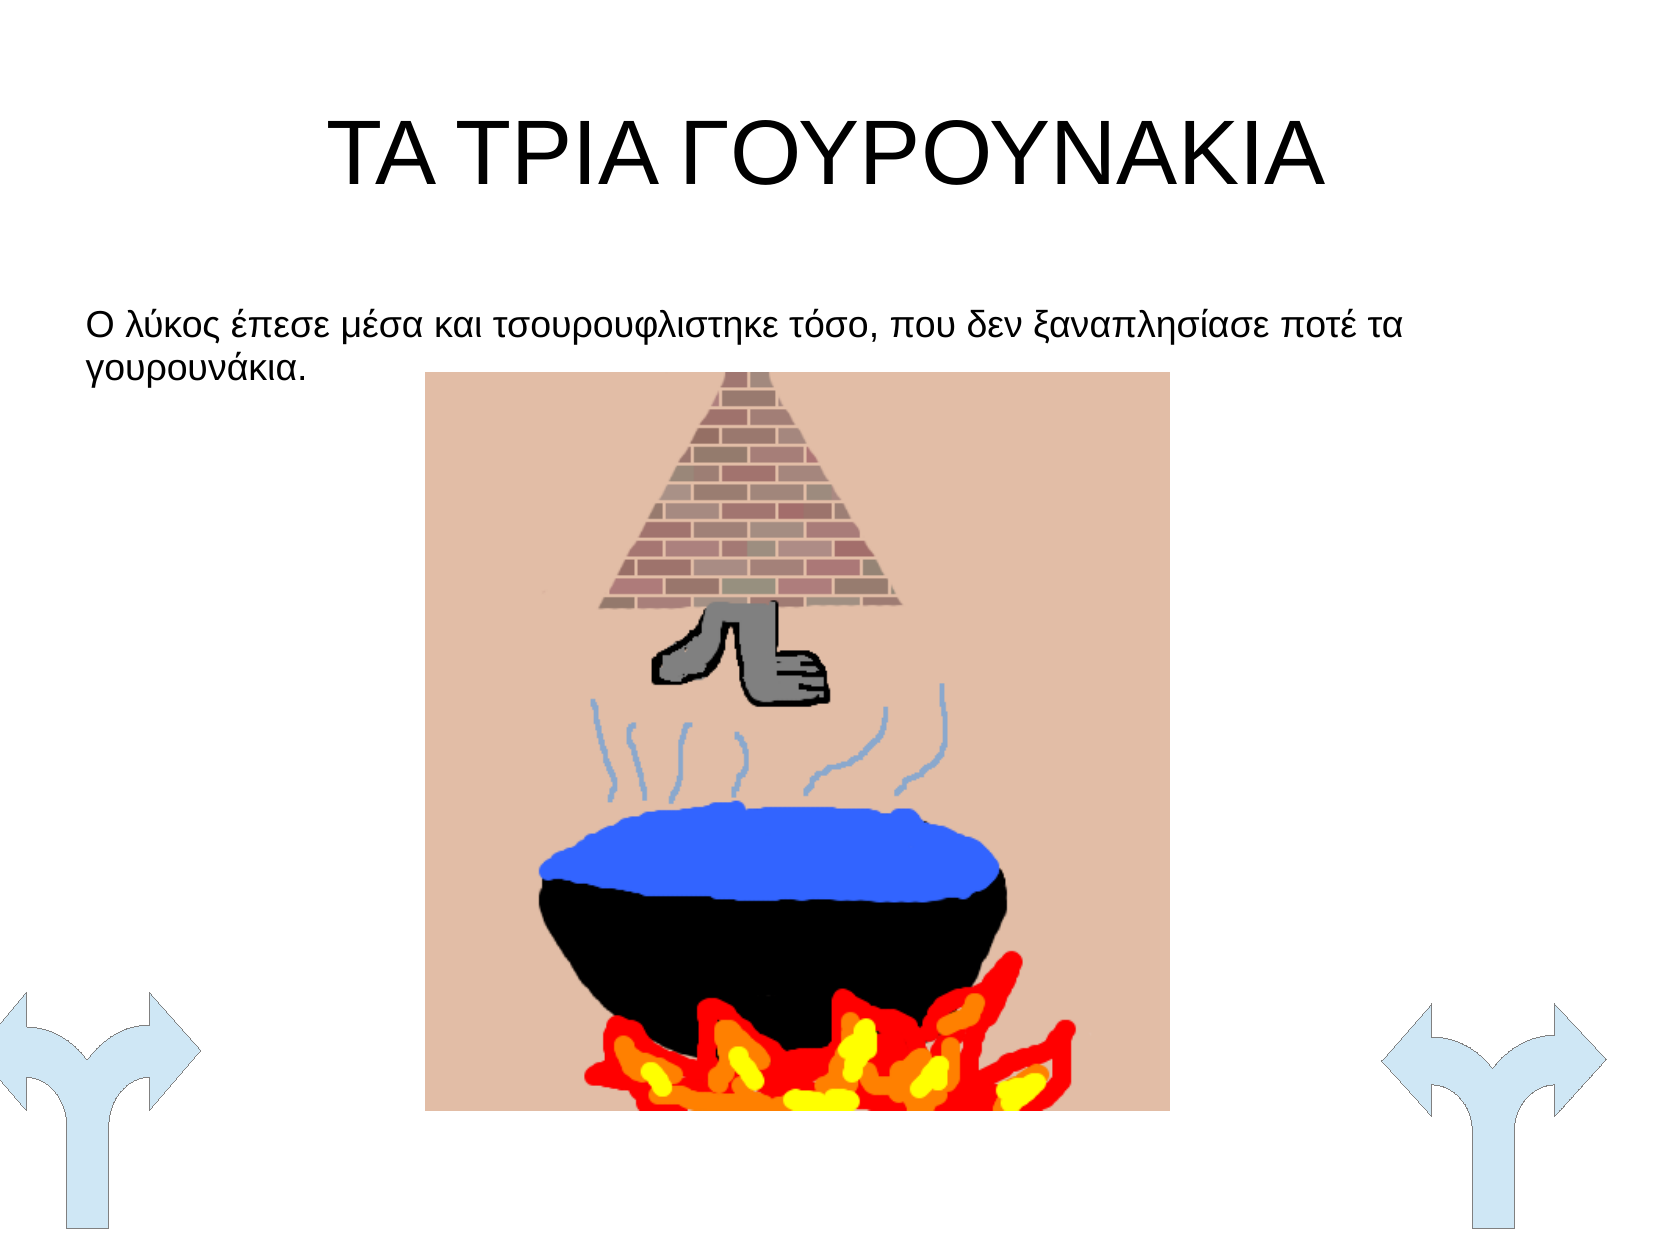

# ΤΑ ΤΡΙΑ ΓΟΥΡΟΥΝΑΚΙΑ
Ο λύκος έπεσε μέσα και τσουρουφλιστηκε τόσο, που δεν ξαναπλησίασε ποτέ τα γουρουνάκια.